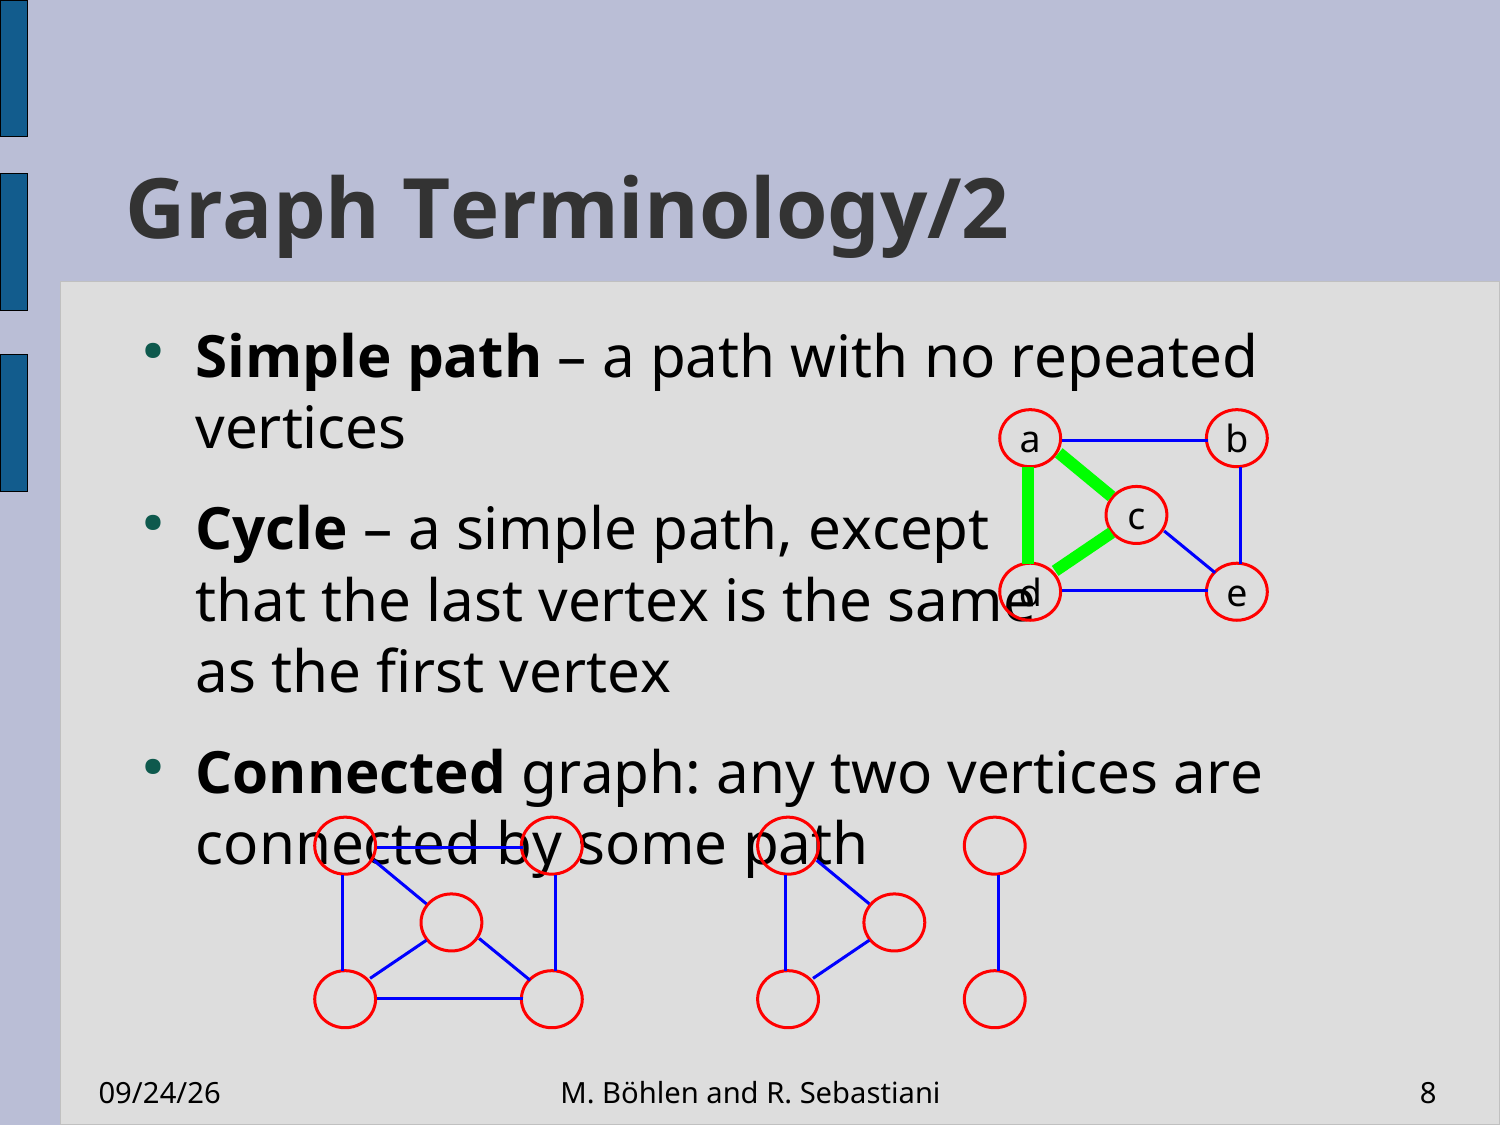

Graph Terminology/2
# Simple path – a path with no repeated vertices
Cycle – a simple path, except
that the last vertex is the same
as the first vertex
Connected graph: any two vertices are connected by some path
a
b
c
d
e
M. Böhlen and R. Sebastiani
8